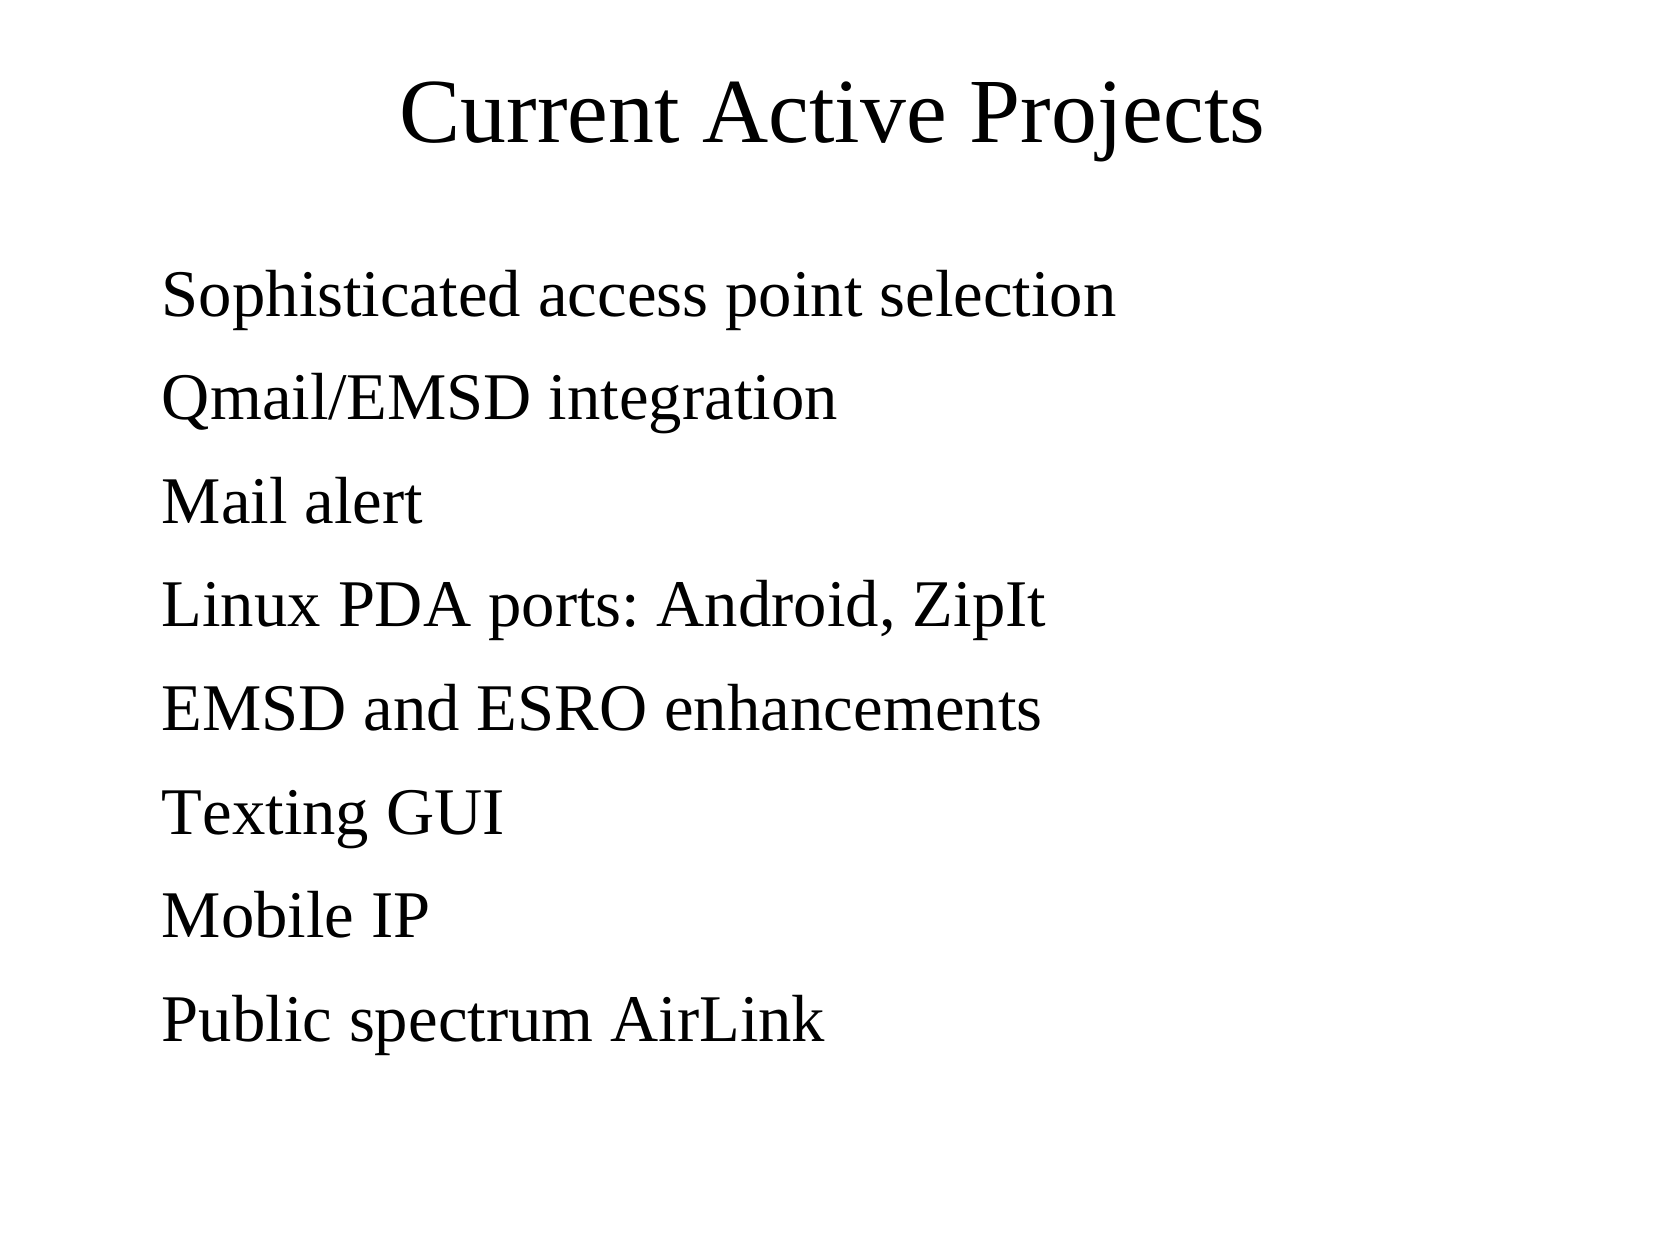

# Current Active Projects
Sophisticated access point selection
Qmail/EMSD integration
Mail alert
Linux PDA ports: Android, ZipIt
EMSD and ESRO enhancements
Texting GUI
Mobile IP
Public spectrum AirLink